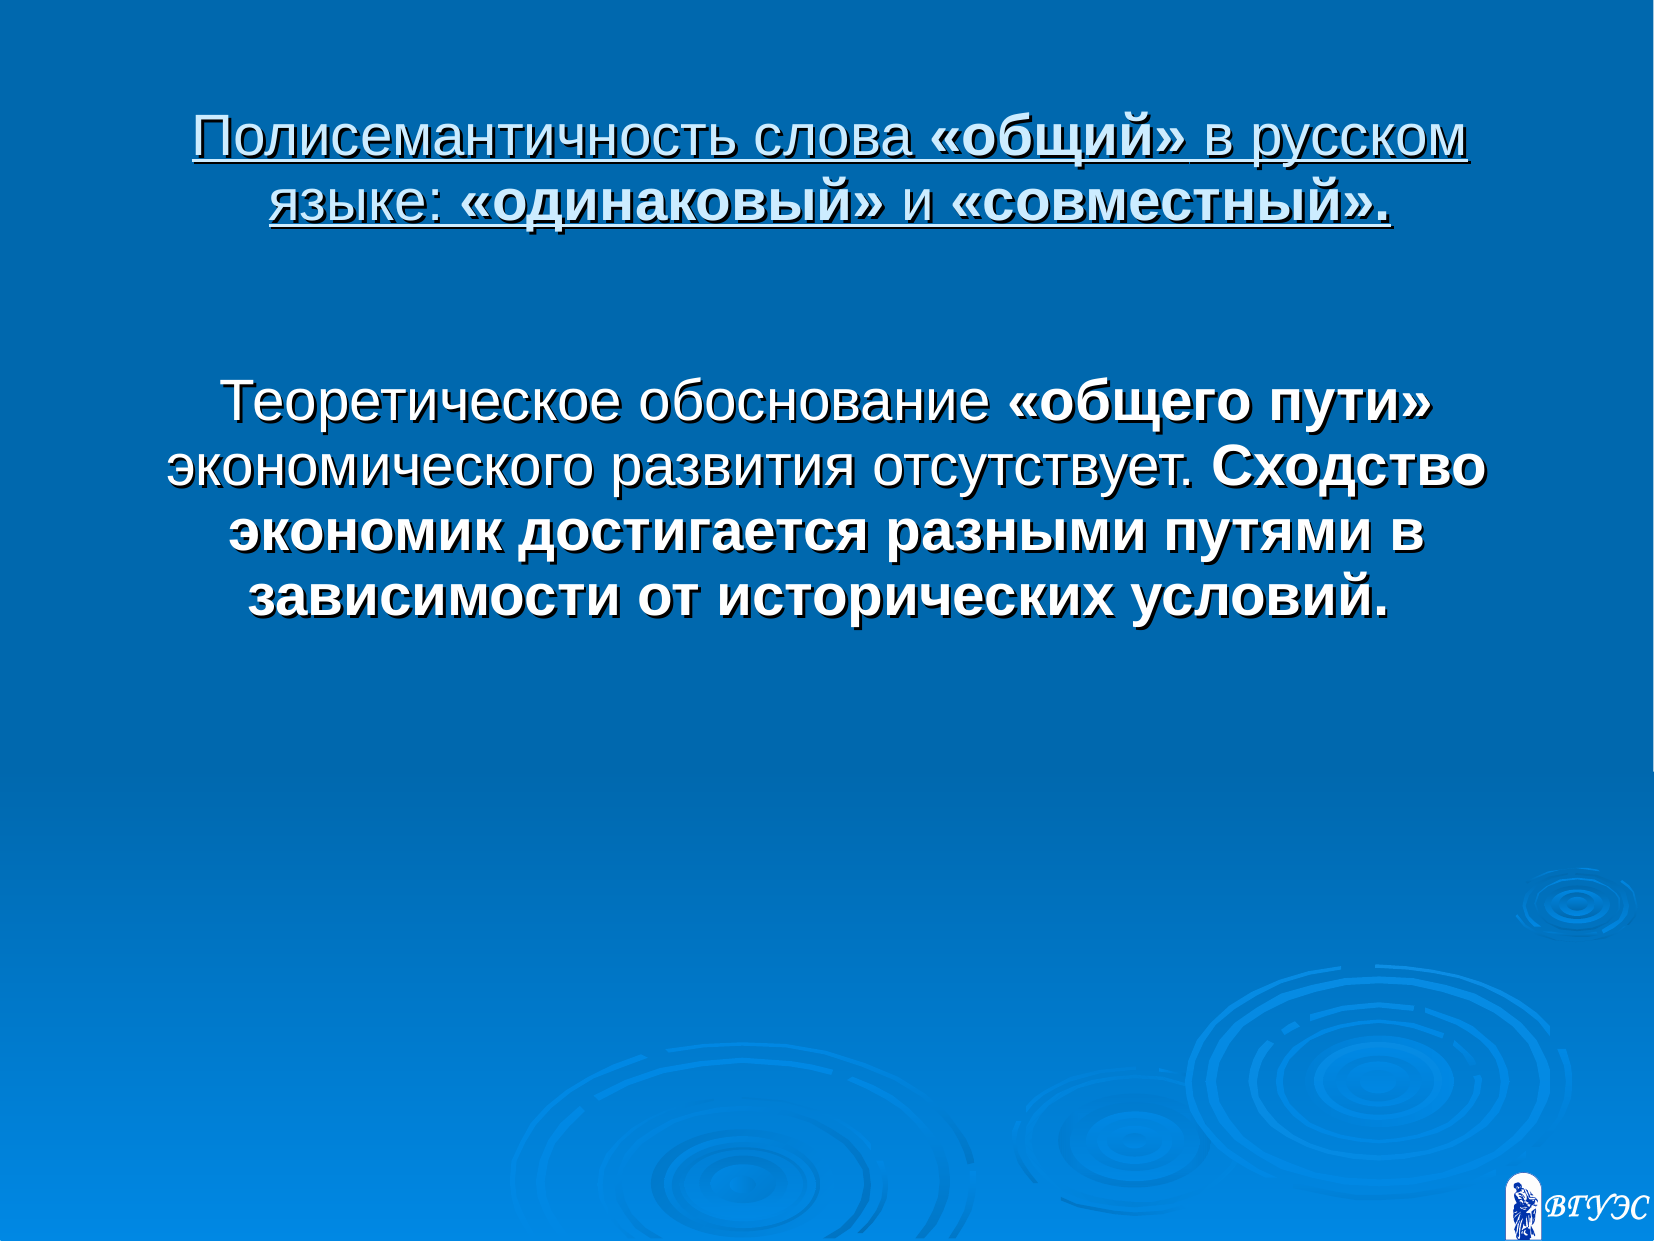

# Полисемантичность слова «общий» в русском языке: «одинаковый» и «совместный».
Теоретическое обоснование «общего пути» экономического развития отсутствует. Сходство экономик достигается разными путями в зависимости от исторических условий.